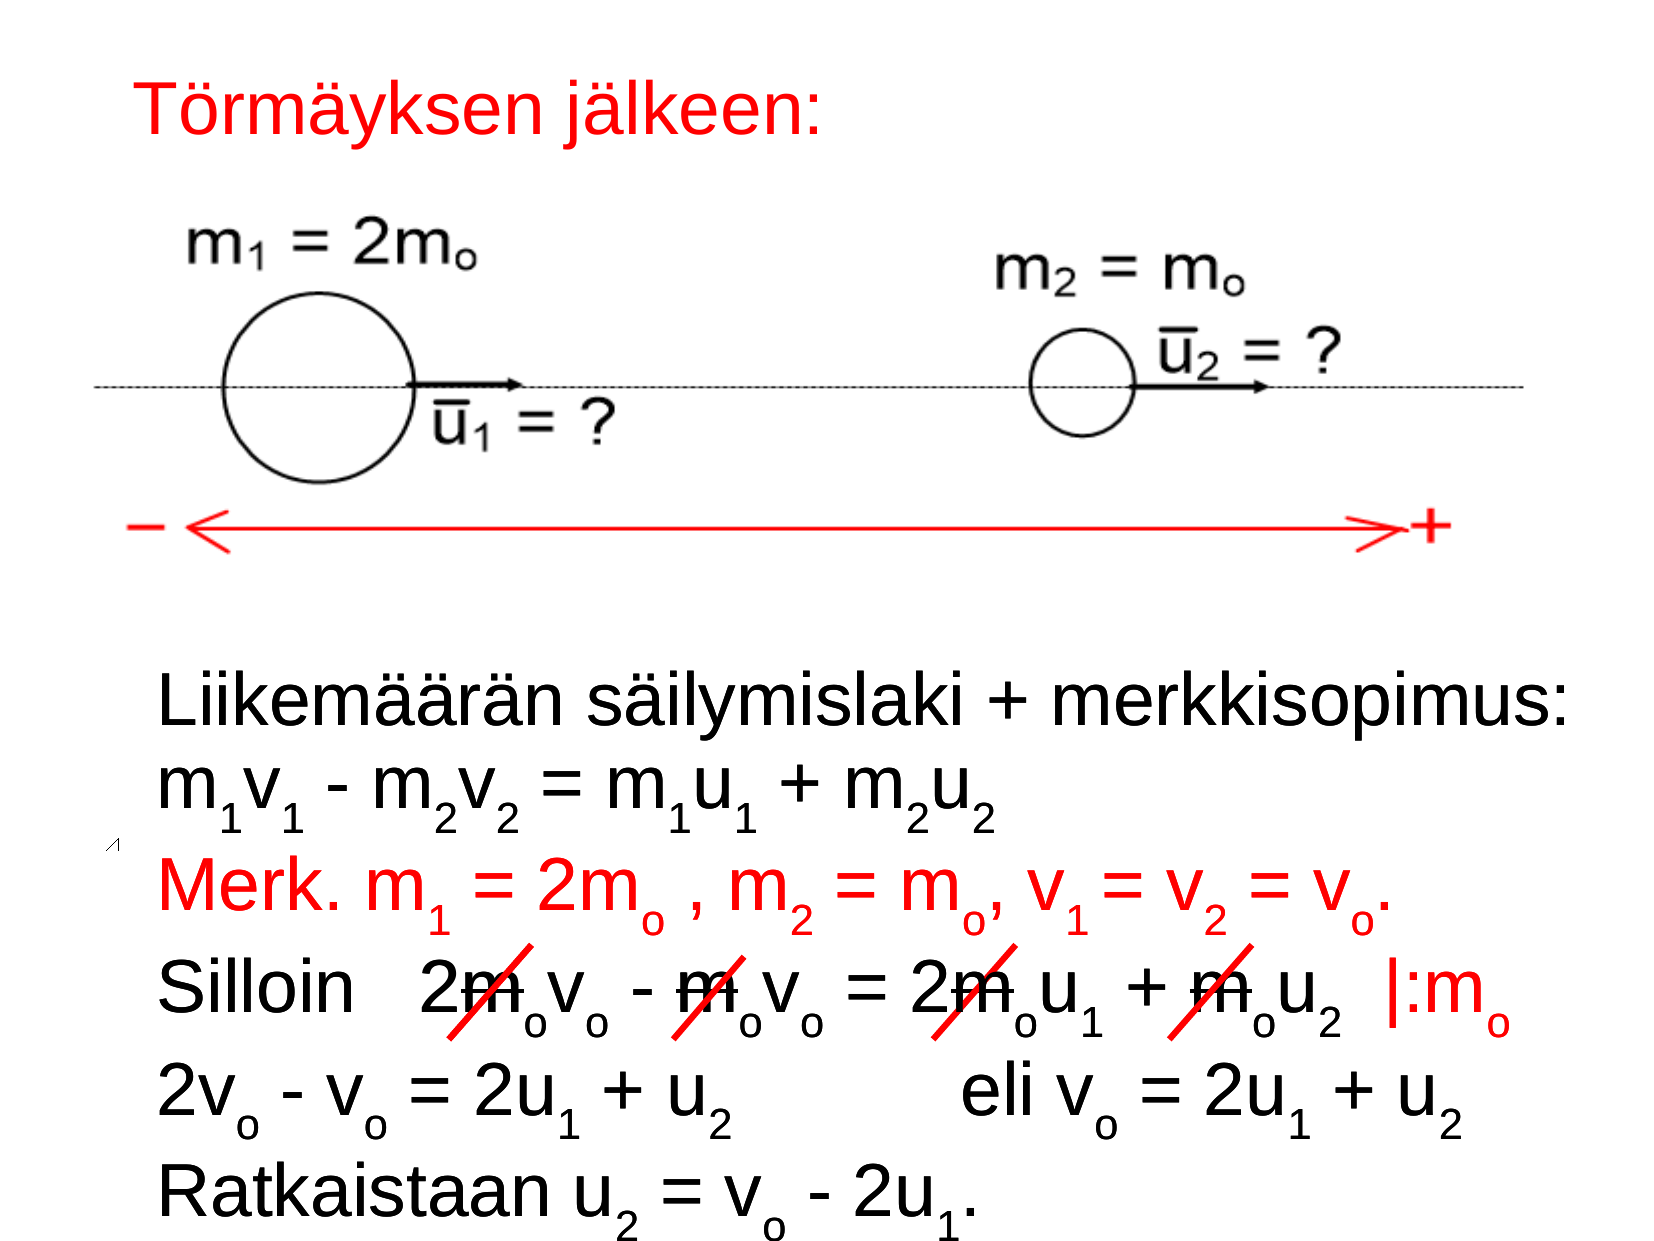

Törmäyksen jälkeen:
Liikemäärän säilymislaki + merkkisopimus:
m1v1 - m2v2 = m1u1 + m2u2
Merk. m1 = 2mo , m2 = mo, v1 = v2 = vo.
Silloin 2movo - movo = 2mou1 + mou2 |:mo
2vo - vo = 2u1 + u2 eli vo = 2u1 + u2
Ratkaistaan u2 = vo - 2u1.
Liikemäärän säilymislaki + merkkisopimus:
m1v1 - m2v2 = m1u1 + m2u2
Merk. m1 = 2mo , m2 = mo, v1 = v2 = vo.
Silloin 2movo - movo = 2mou1 + mou2 |:mo
2vo - vo = 2u1 + u2 eli vo = 2u1 + u2
Ratkaistaan u2 = vo - 2u1.